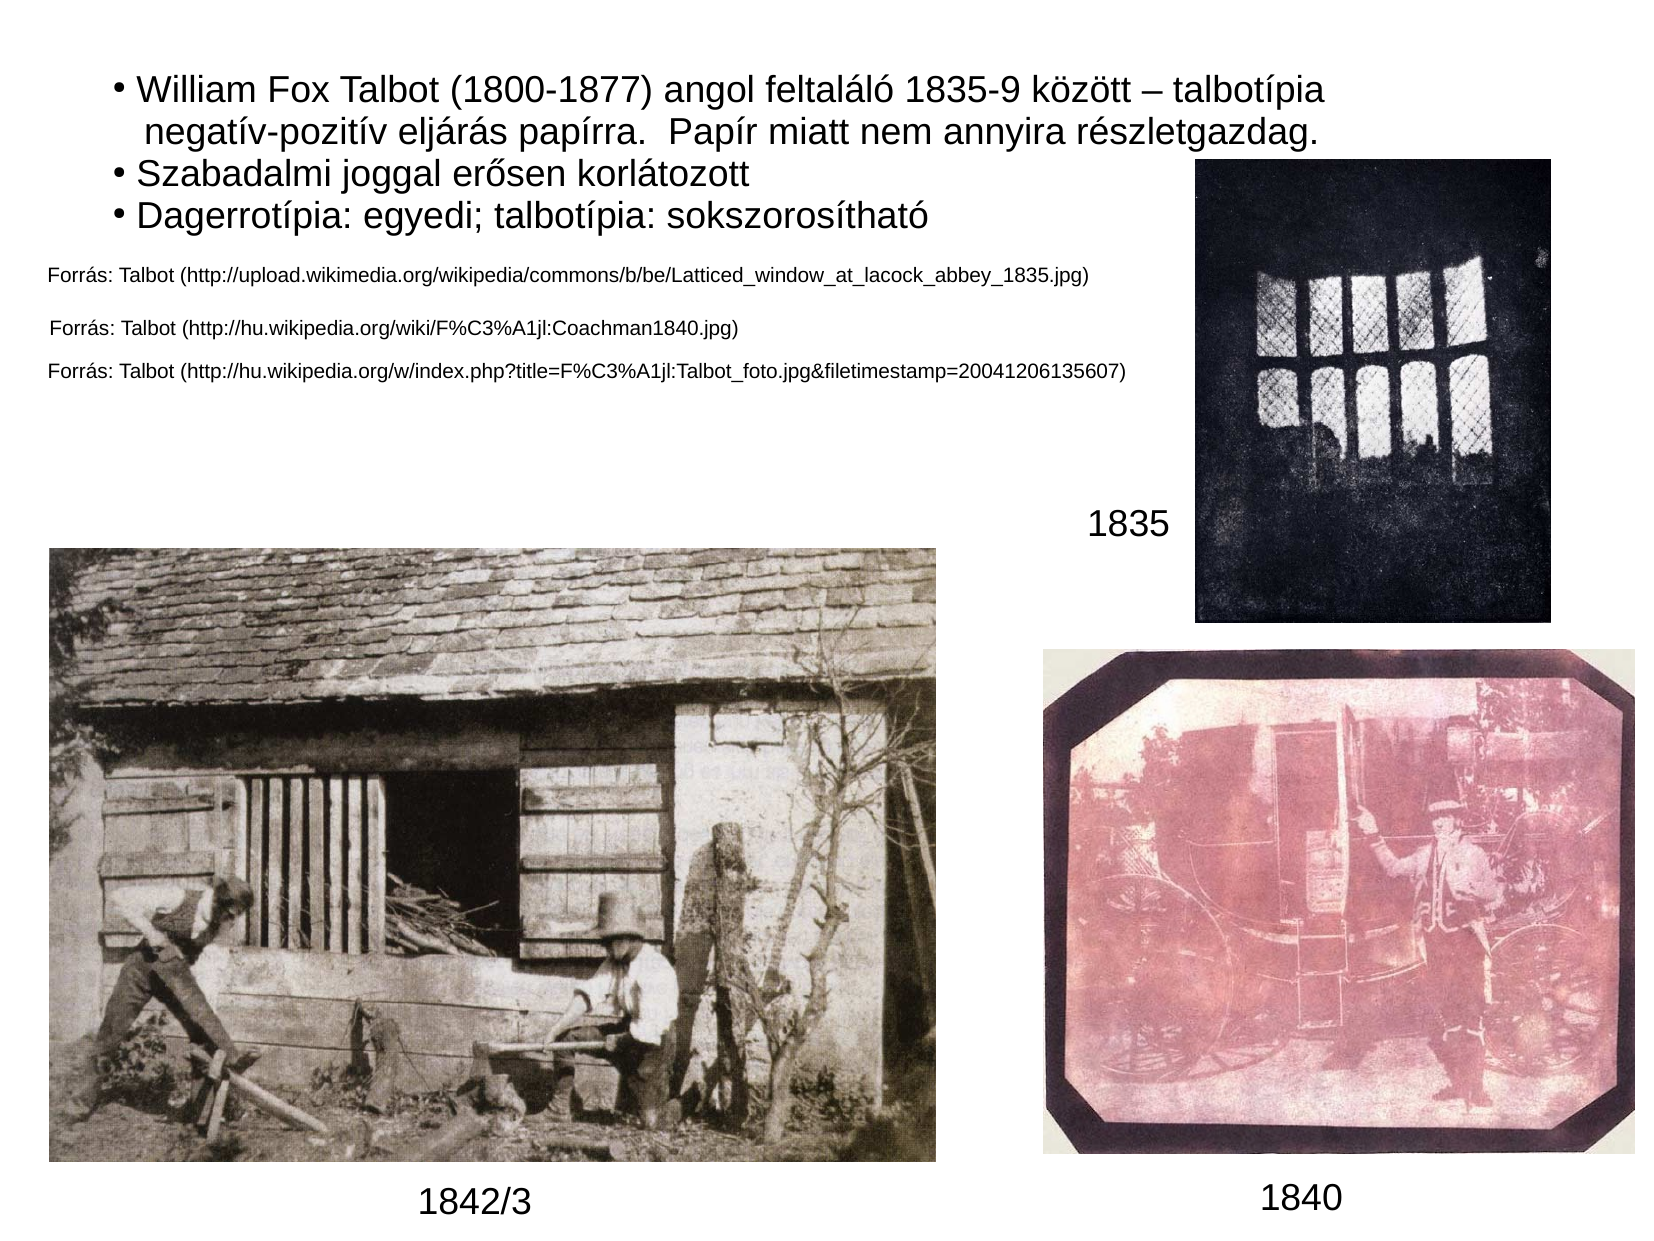

William Fox Talbot (1800-1877) angol feltaláló 1835-9 között – talbotípia
 negatív-pozitív eljárás papírra. Papír miatt nem annyira részletgazdag.
 Szabadalmi joggal erősen korlátozott
 Dagerrotípia: egyedi; talbotípia: sokszorosítható
Forrás: Talbot (http://upload.wikimedia.org/wikipedia/commons/b/be/Latticed_window_at_lacock_abbey_1835.jpg)
Forrás: Talbot (http://hu.wikipedia.org/wiki/F%C3%A1jl:Coachman1840.jpg)
Forrás: Talbot (http://hu.wikipedia.org/w/index.php?title=F%C3%A1jl:Talbot_foto.jpg&filetimestamp=20041206135607)
1835
1840
1842/3